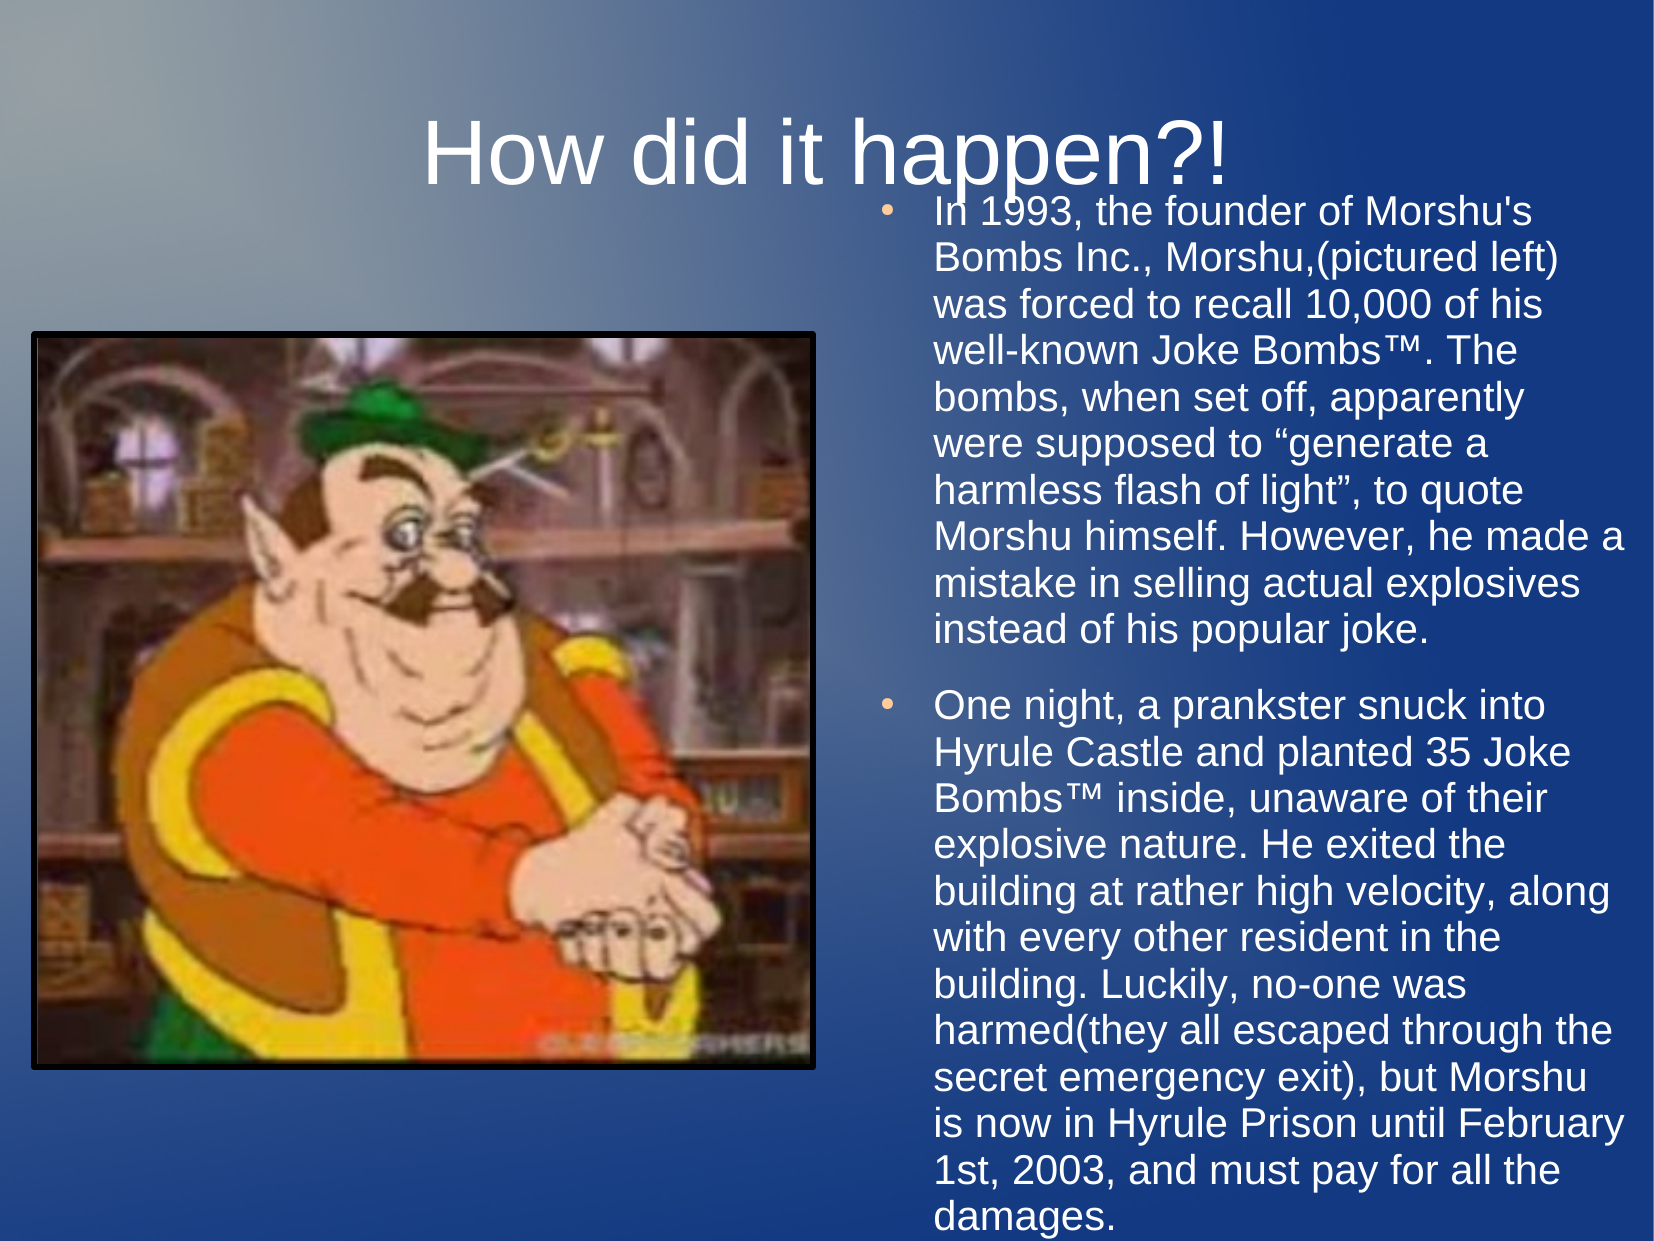

# How did it happen?!
In 1993, the founder of Morshu's Bombs Inc., Morshu,(pictured left) was forced to recall 10,000 of his well-known Joke Bombs™. The bombs, when set off, apparently were supposed to “generate a harmless flash of light”, to quote Morshu himself. However, he made a mistake in selling actual explosives instead of his popular joke.
One night, a prankster snuck into Hyrule Castle and planted 35 Joke Bombs™ inside, unaware of their explosive nature. He exited the building at rather high velocity, along with every other resident in the building. Luckily, no-one was harmed(they all escaped through the secret emergency exit), but Morshu is now in Hyrule Prison until February 1st, 2003, and must pay for all the damages.